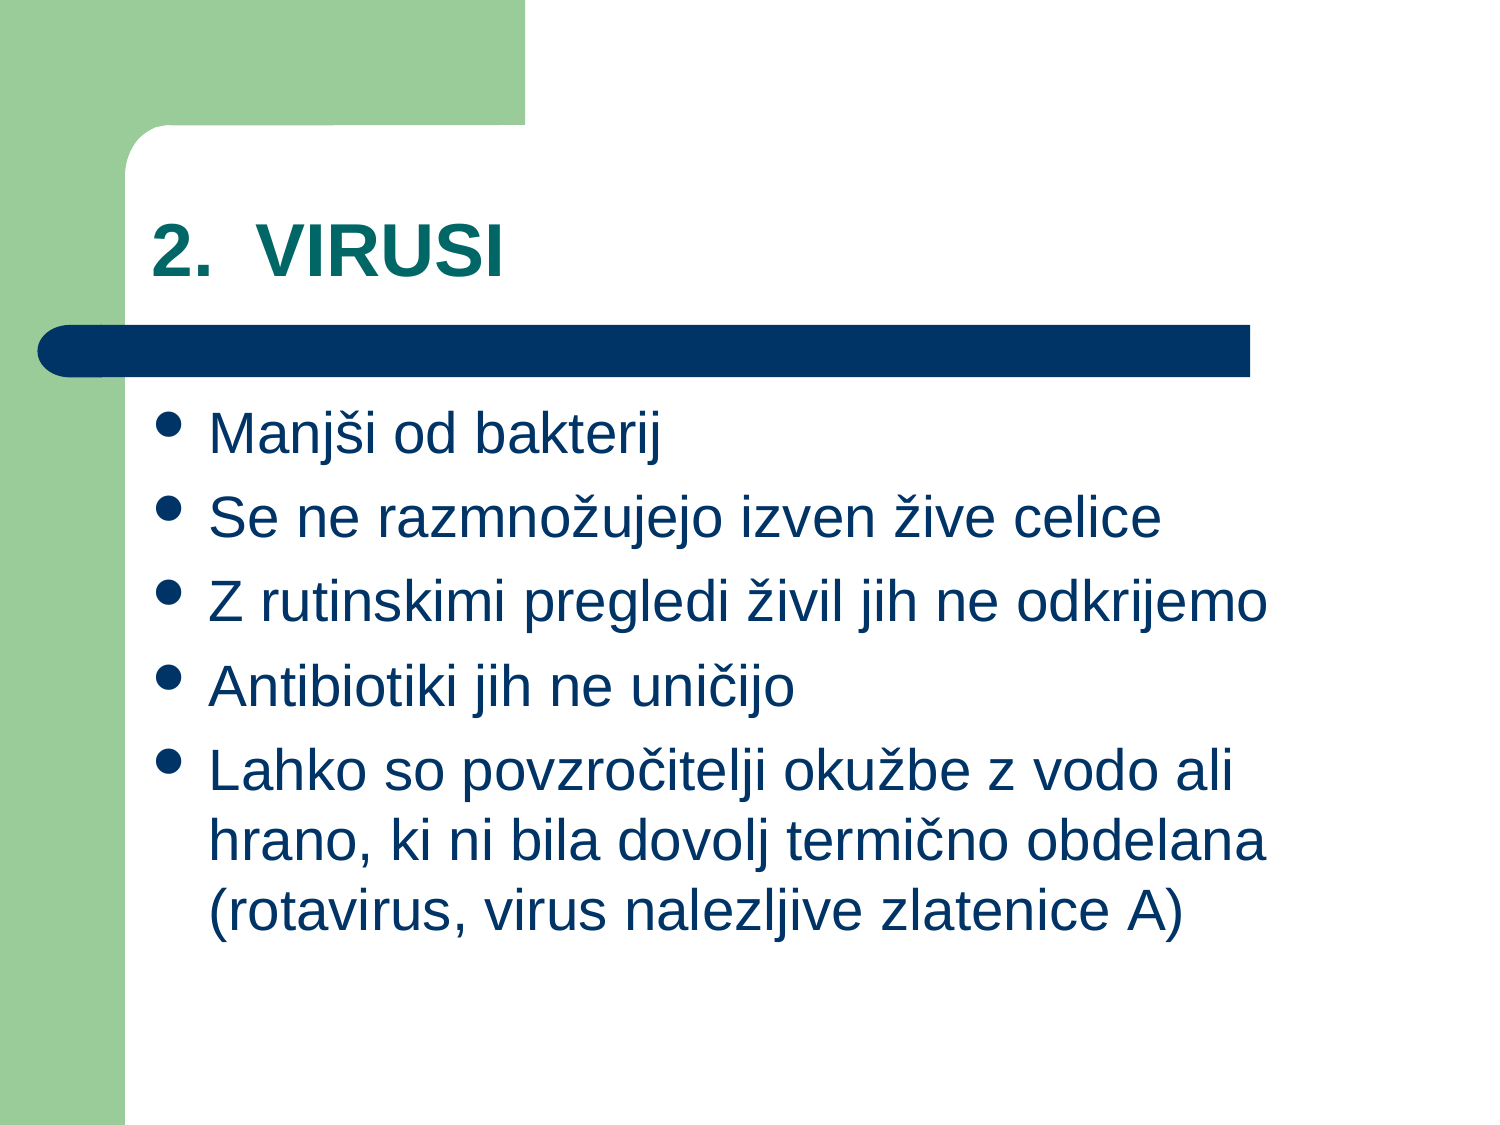

# 2. VIRUSI
Manjši od bakterij
Se ne razmnožujejo izven žive celice
Z rutinskimi pregledi živil jih ne odkrijemo
Antibiotiki jih ne uničijo
Lahko so povzročitelji okužbe z vodo ali hrano, ki ni bila dovolj termično obdelana (rotavirus, virus nalezljive zlatenice A)